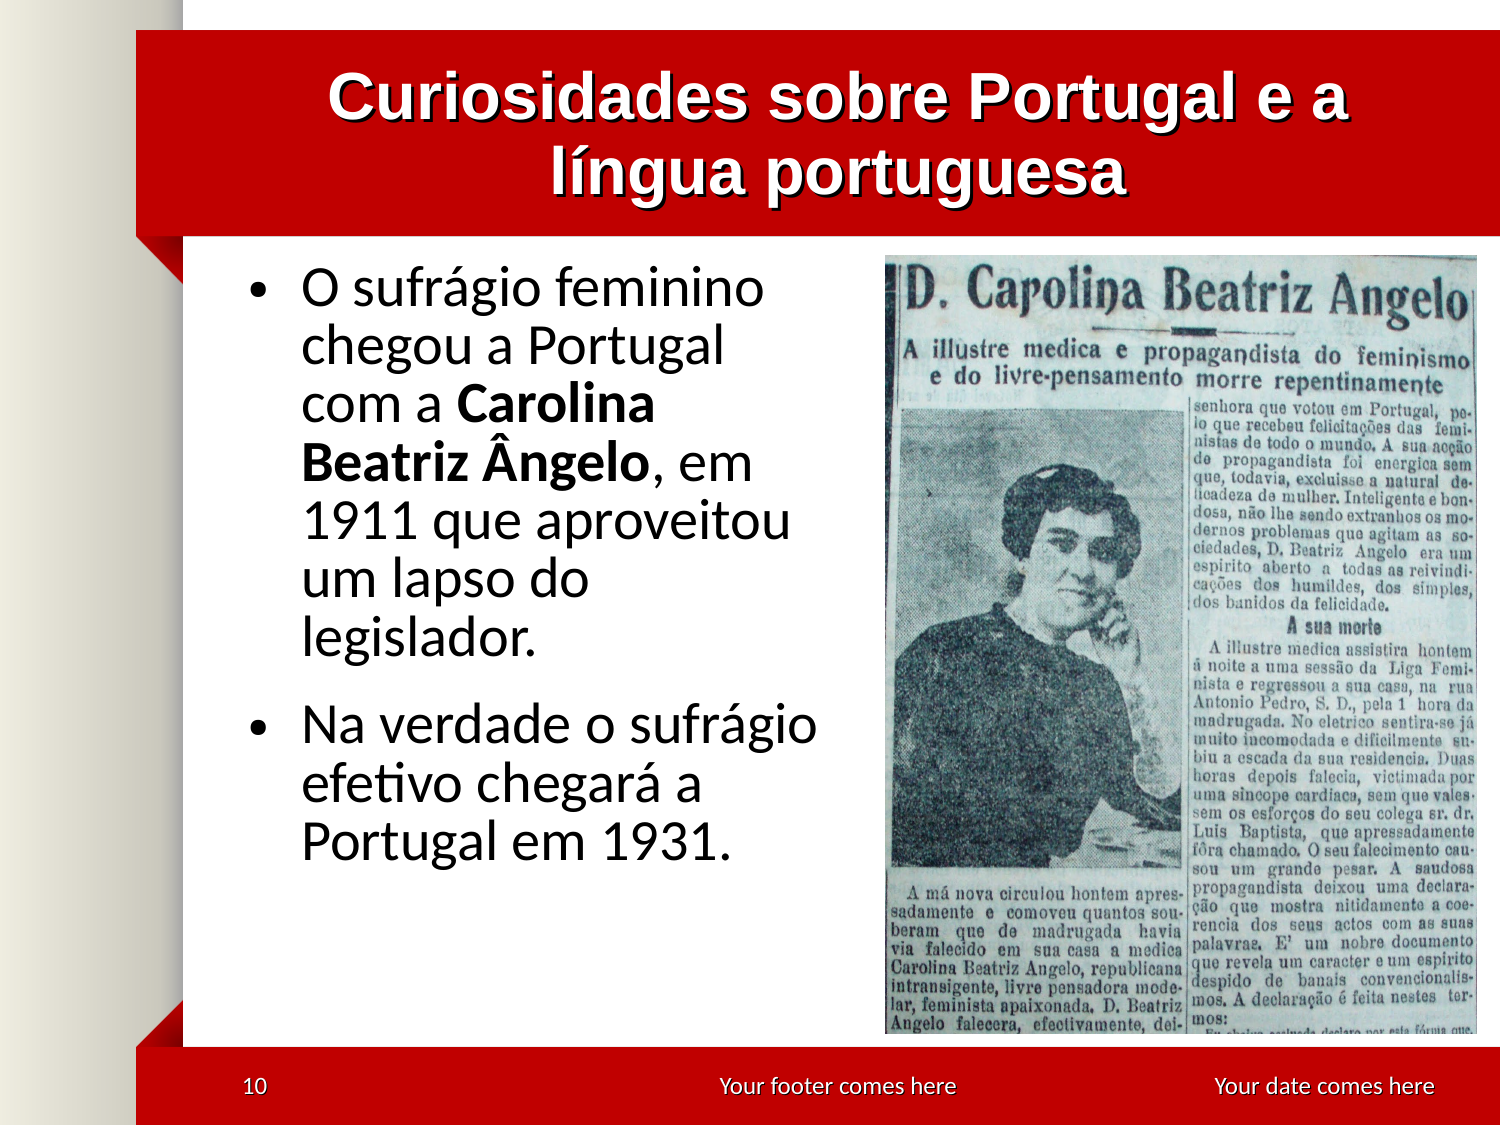

# Curiosidades sobre Portugal e a língua portuguesa
O sufrágio feminino chegou a Portugal com a Carolina Beatriz Ângelo, em 1911 que aproveitou um lapso do legislador.
Na verdade o sufrágio efetivo chegará a Portugal em 1931.
10
Your date here